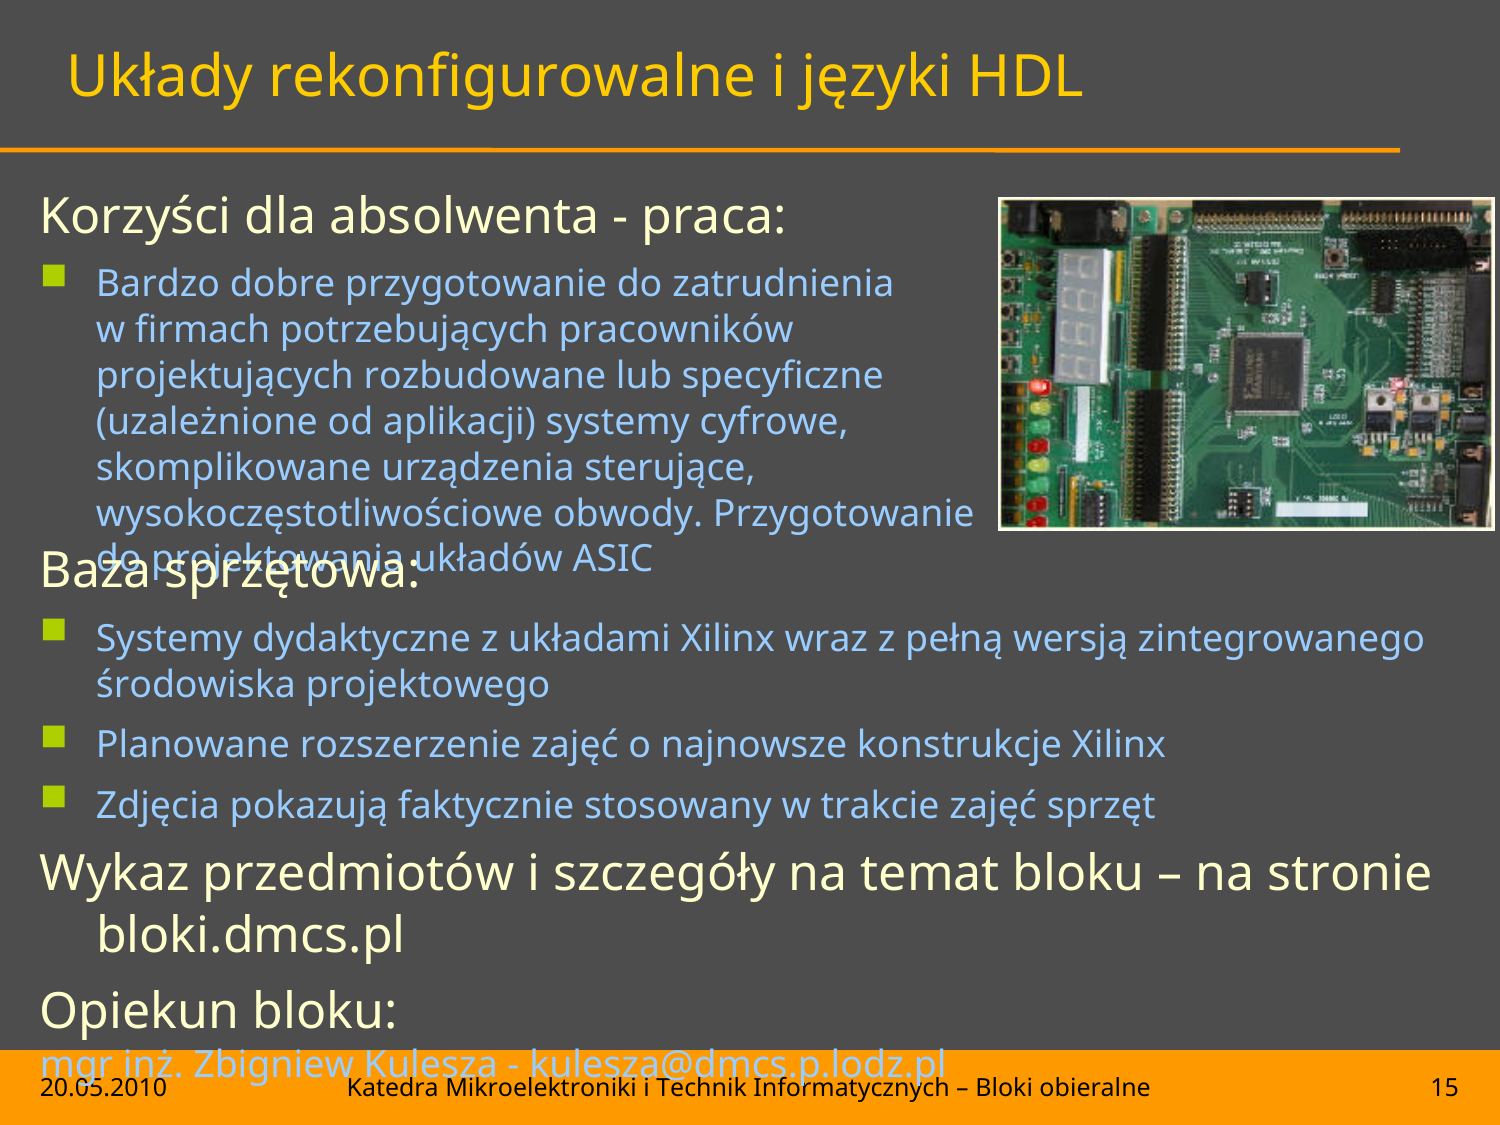

# Układy rekonfigurowalne i języki HDL
Korzyści dla absolwenta - praca:
Bardzo dobre przygotowanie do zatrudnienia w firmach potrzebujących pracowników projektujących rozbudowane lub specyficzne (uzależnione od aplikacji) systemy cyfrowe, skomplikowane urządzenia sterujące, wysokoczęstotliwościowe obwody. Przygotowanie do projektowania układów ASIC
Baza sprzętowa:
Systemy dydaktyczne z układami Xilinx wraz z pełną wersją zintegrowanego środowiska projektowego
Planowane rozszerzenie zajęć o najnowsze konstrukcje Xilinx
Zdjęcia pokazują faktycznie stosowany w trakcie zajęć sprzęt
Wykaz przedmiotów i szczegóły na temat bloku – na stronie bloki.dmcs.pl
Opiekun bloku:
mgr inż. Zbigniew Kulesza - kulesza@dmcs.p.lodz.pl
20.05.2010
Katedra Mikroelektroniki i Technik Informatycznych – Bloki obieralne
15